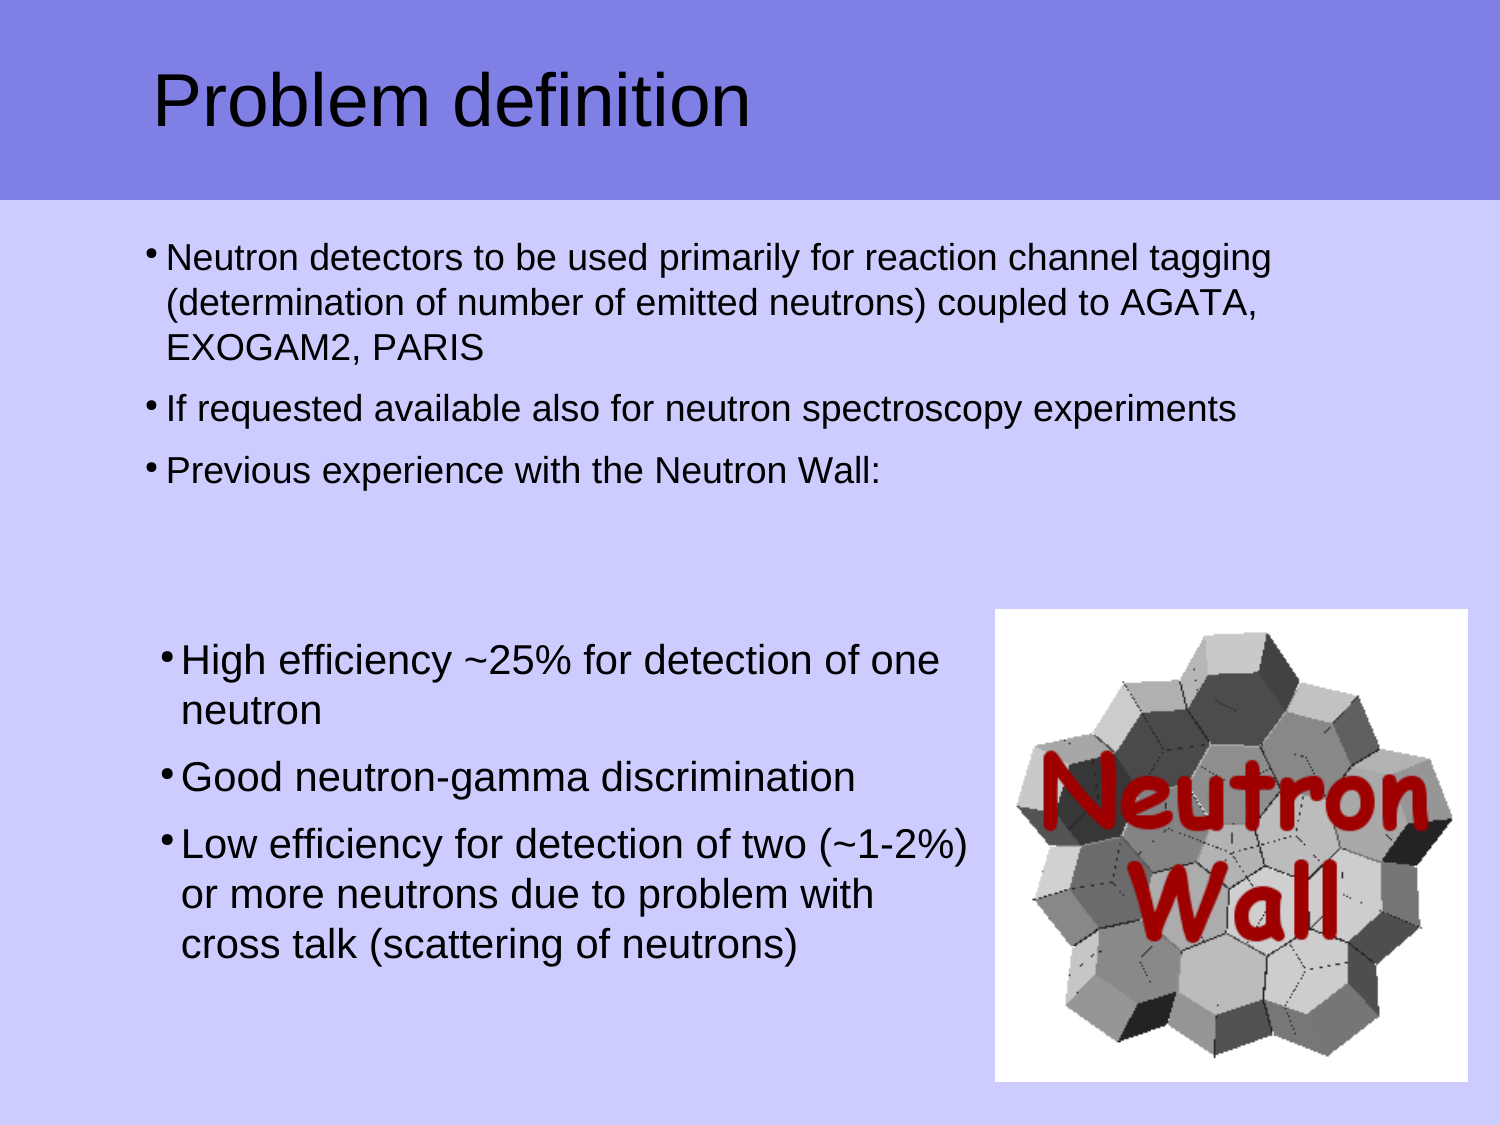

# Problem definition
Neutron detectors to be used primarily for reaction channel tagging (determination of number of emitted neutrons) coupled to AGATA, EXOGAM2, PARIS
If requested available also for neutron spectroscopy experiments
Previous experience with the Neutron Wall:
High efficiency ~25% for detection of one neutron
Good neutron-gamma discrimination
Low efficiency for detection of two (~1-2%) or more neutrons due to problem with cross talk (scattering of neutrons)